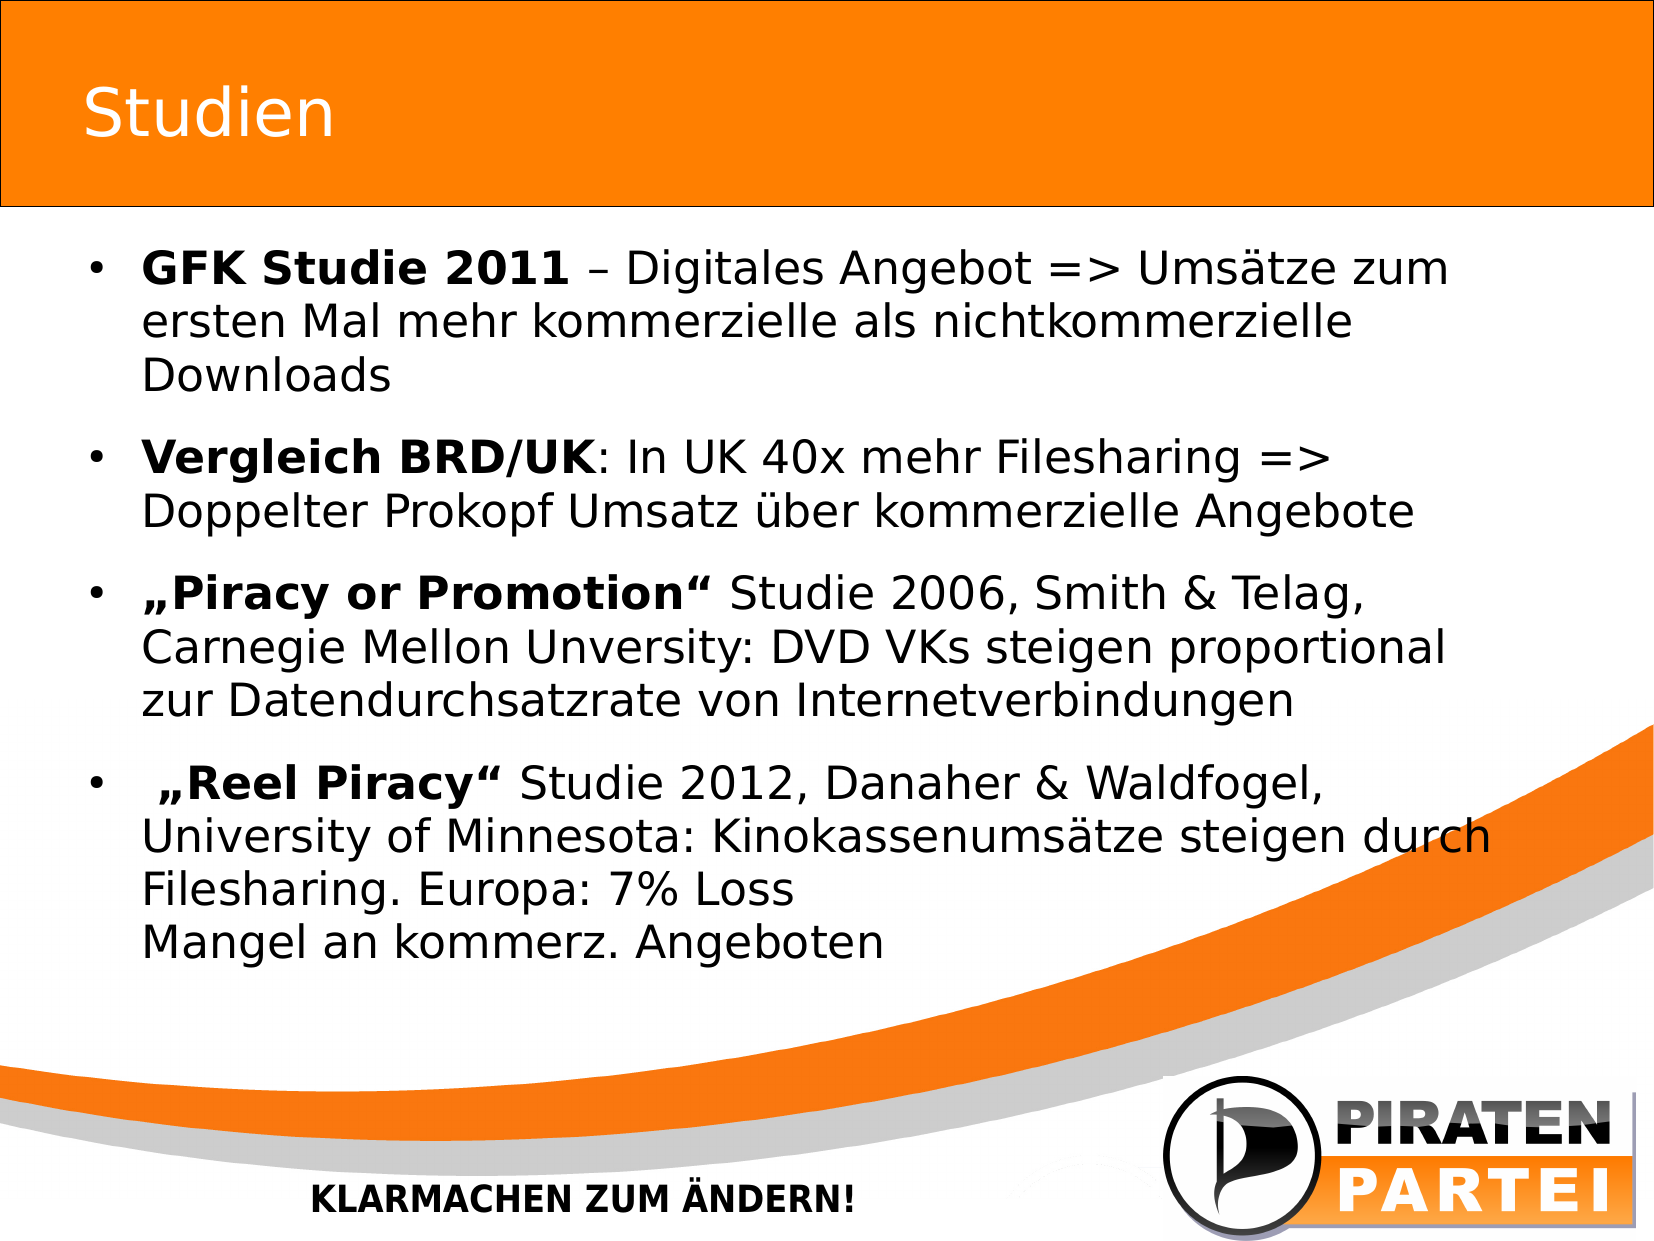

# Studien
GFK Studie 2011 – Digitales Angebot => Umsätze zum ersten Mal mehr kommerzielle als nichtkommerzielle Downloads
Vergleich BRD/UK: In UK 40x mehr Filesharing => Doppelter Prokopf Umsatz über kommerzielle Angebote
„Piracy or Promotion“ Studie 2006, Smith & Telag, Carnegie Mellon Unversity: DVD VKs steigen proportional zur Datendurchsatzrate von Internetverbindungen
 „Reel Piracy“ Studie 2012, Danaher & Waldfogel, University of Minnesota: Kinokassenumsätze steigen durch Filesharing. Europa: 7% Loss Mangel an kommerz. Angeboten